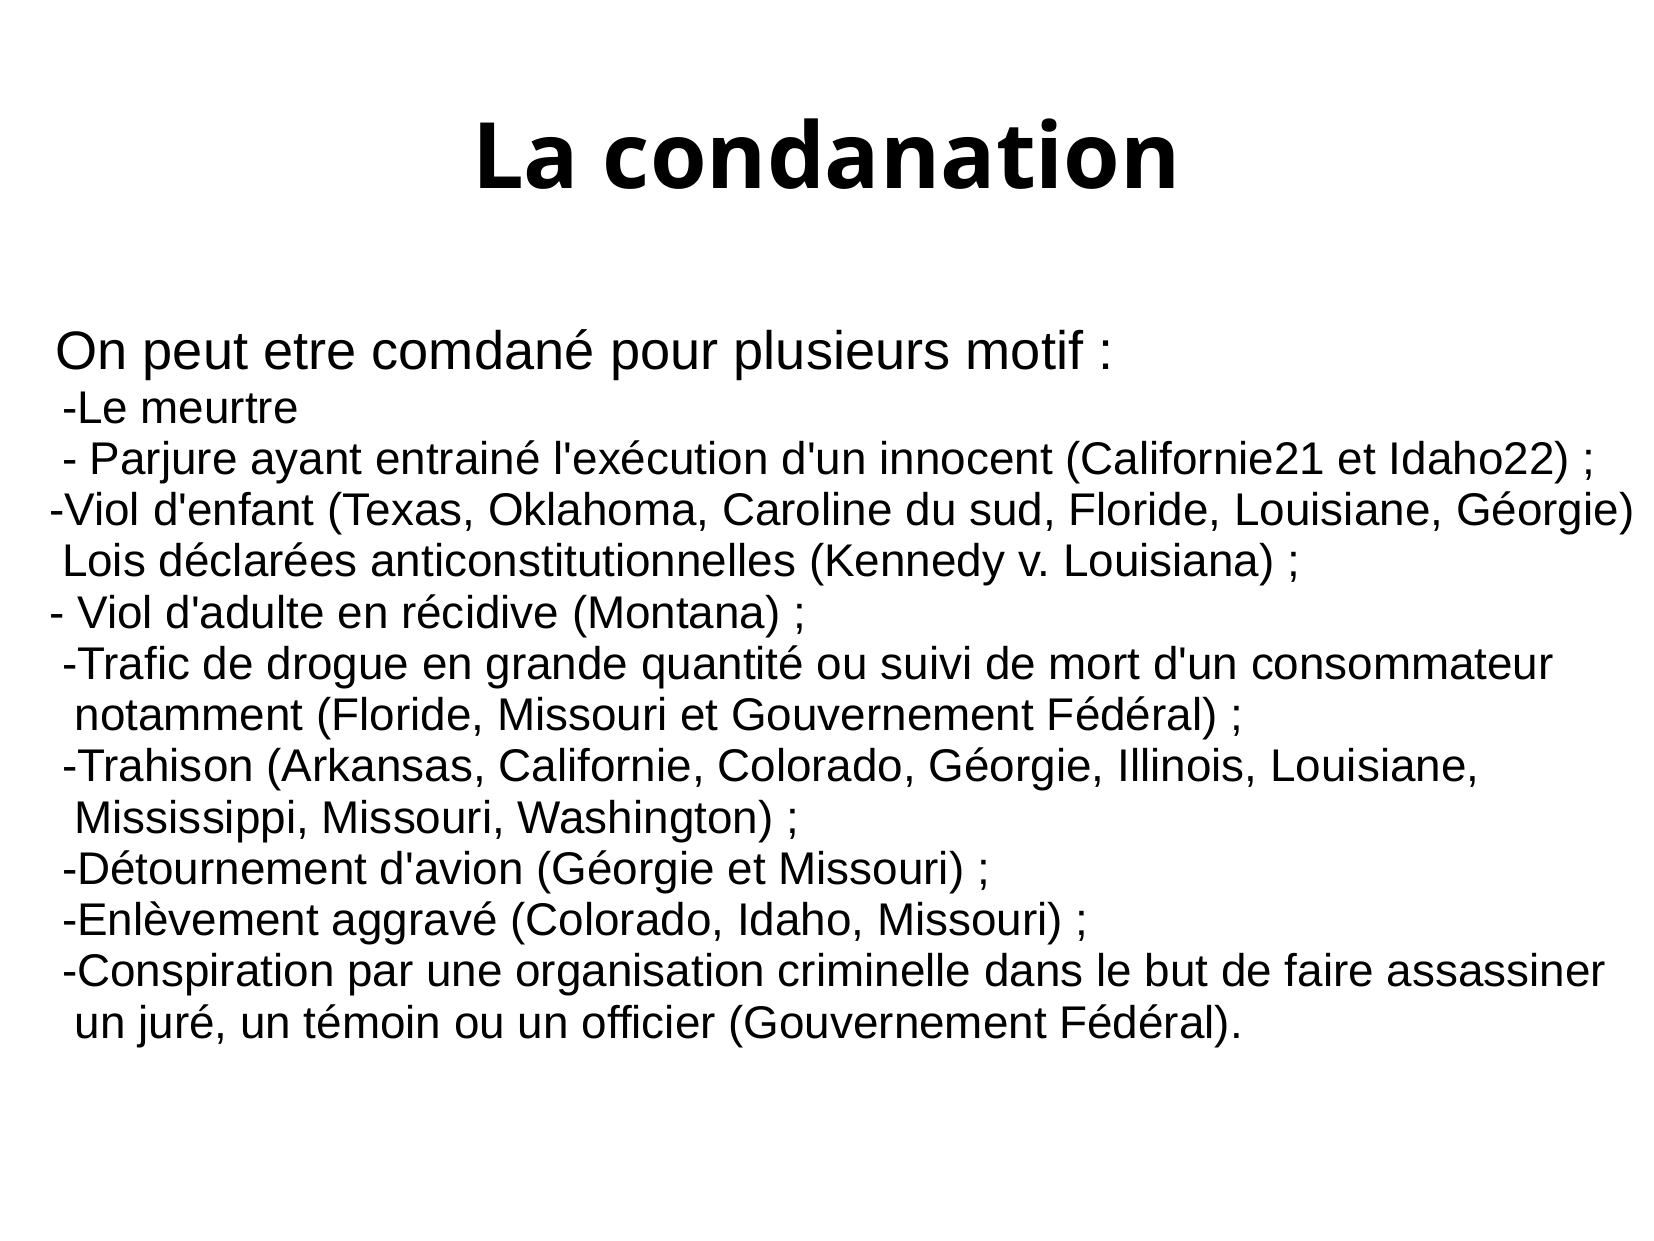

# La condanation
 On peut etre comdané pour plusieurs motif :
 -Le meurtre
 - Parjure ayant entrainé l'exécution d'un innocent (Californie21 et Idaho22) ;
 -Viol d'enfant (Texas, Oklahoma, Caroline du sud, Floride, Louisiane, Géorgie) Lois déclarées anticonstitutionnelles (Kennedy v. Louisiana) ;
 - Viol d'adulte en récidive (Montana) ;
 -Trafic de drogue en grande quantité ou suivi de mort d'un consommateur notamment (Floride, Missouri et Gouvernement Fédéral) ;
 -Trahison (Arkansas, Californie, Colorado, Géorgie, Illinois, Louisiane, Mississippi, Missouri, Washington) ;
 -Détournement d'avion (Géorgie et Missouri) ;
 -Enlèvement aggravé (Colorado, Idaho, Missouri) ;
 -Conspiration par une organisation criminelle dans le but de faire assassiner un juré, un témoin ou un officier (Gouvernement Fédéral).